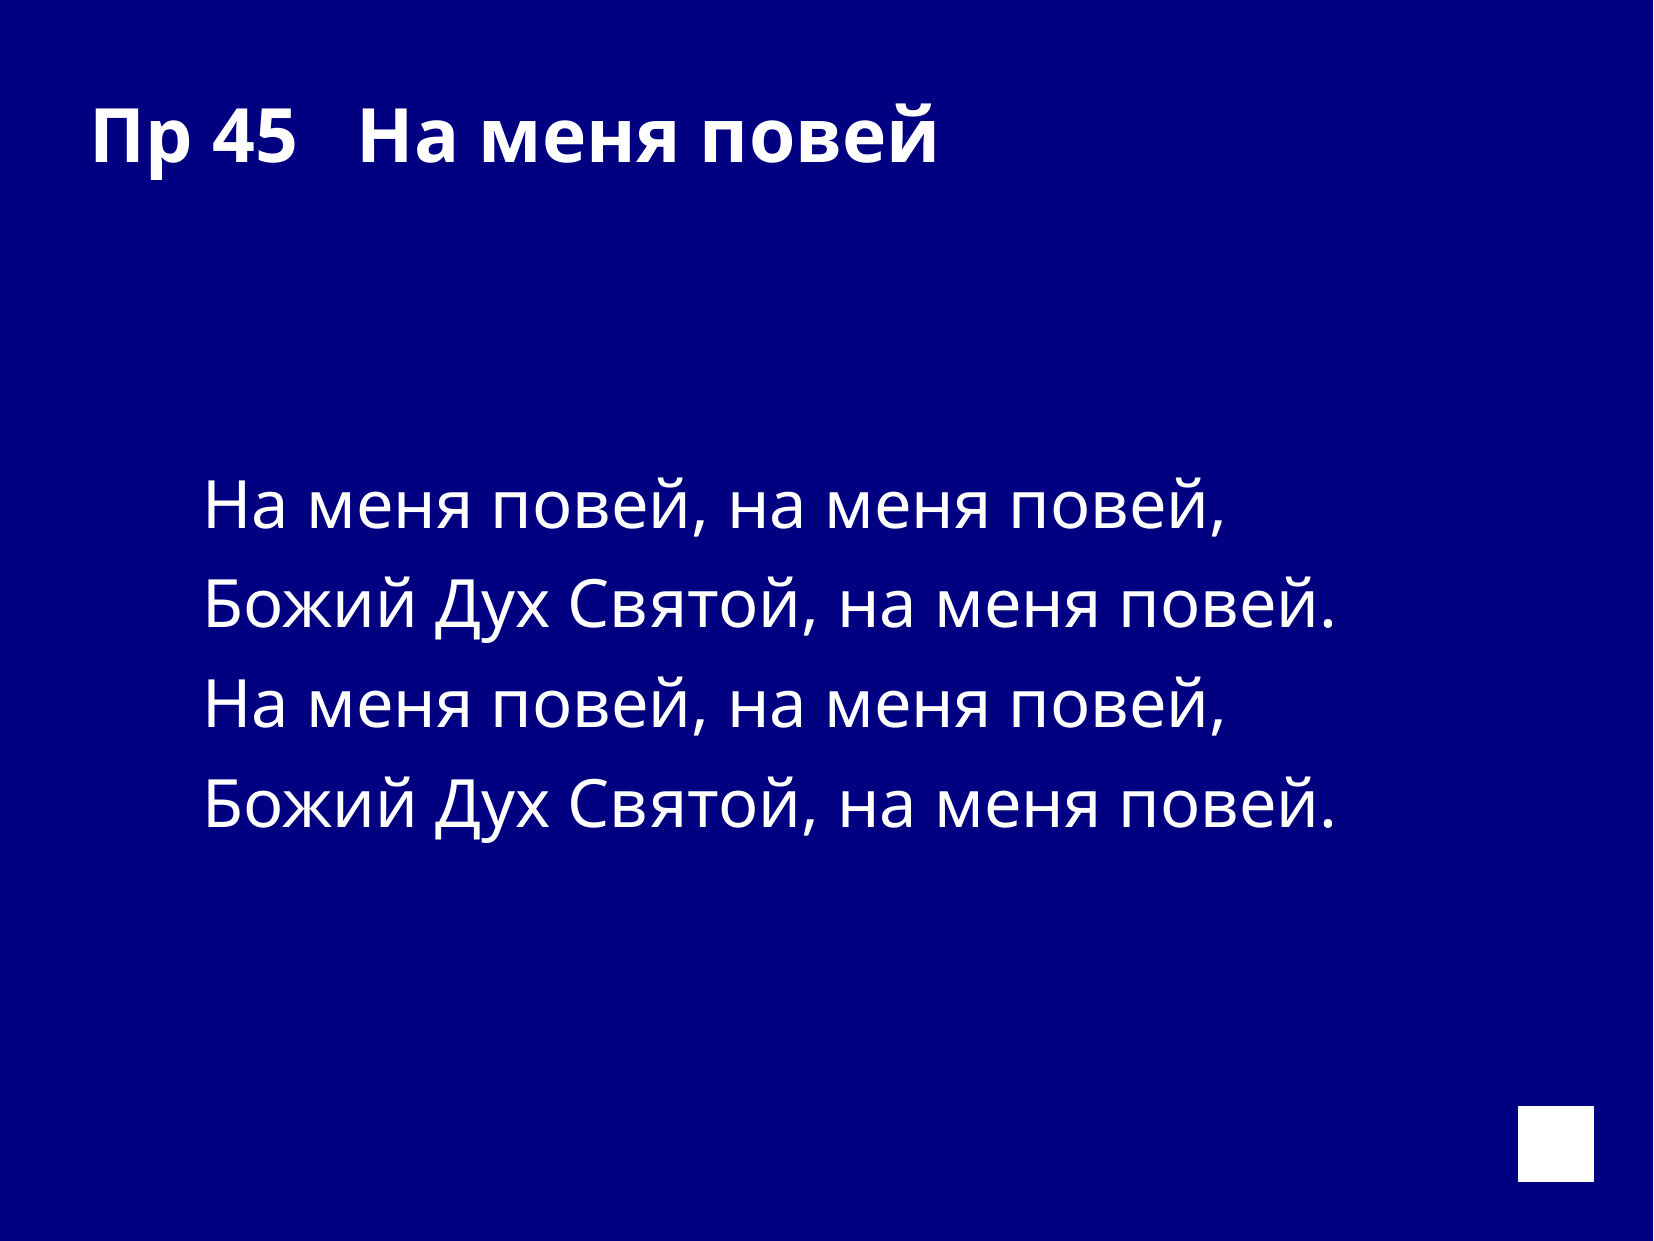

Пр 45 На меня повей
	На меня повей, на меня повей,
	Божий Дух Святой, на меня повей.
	На меня повей, на меня повей,
	Божий Дух Святой, на меня повей.